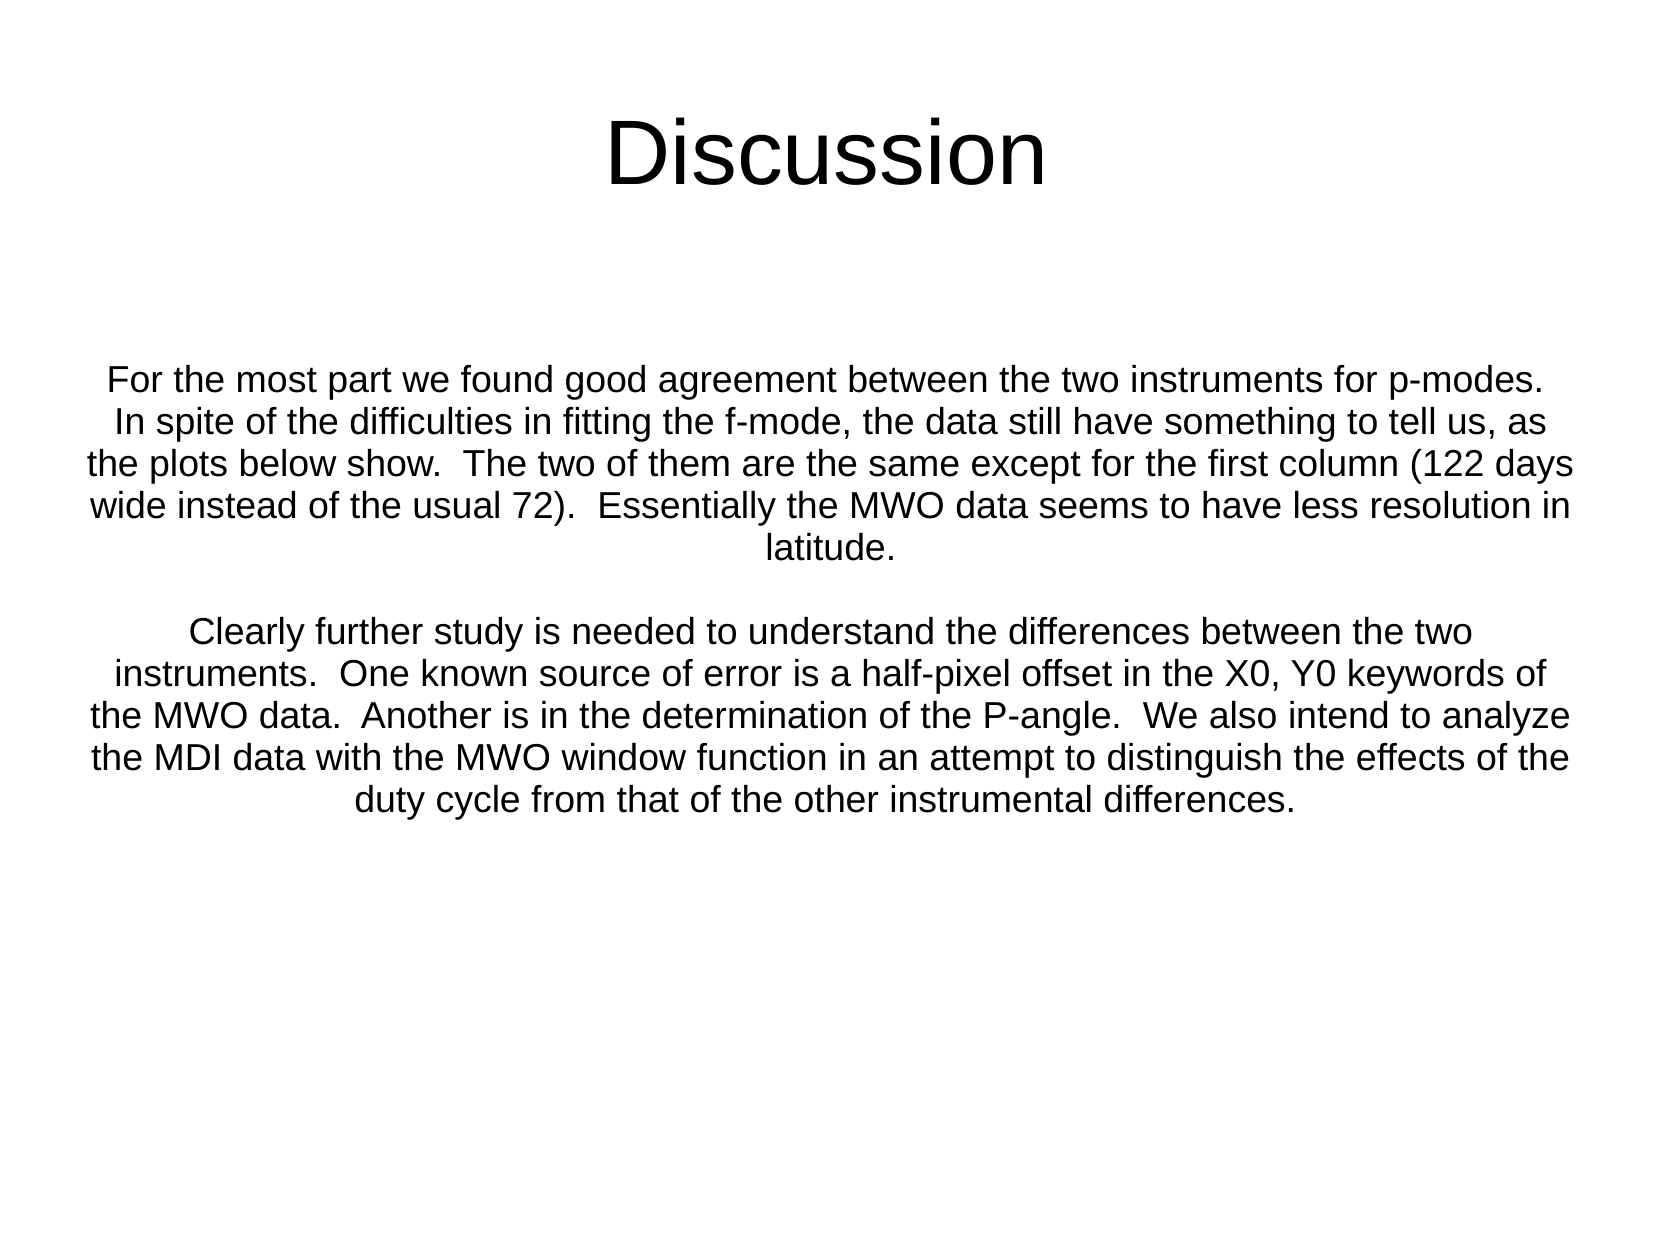

# Discussion
For the most part we found good agreement between the two instruments for p-modes. In spite of the difficulties in fitting the f-mode, the data still have something to tell us, as the plots below show. The two of them are the same except for the first column (122 days wide instead of the usual 72). Essentially the MWO data seems to have less resolution in latitude.
Clearly further study is needed to understand the differences between the two instruments. One known source of error is a half-pixel offset in the X0, Y0 keywords of the MWO data. Another is in the determination of the P-angle. We also intend to analyze the MDI data with the MWO window function in an attempt to distinguish the effects of the duty cycle from that of the other instrumental differences.